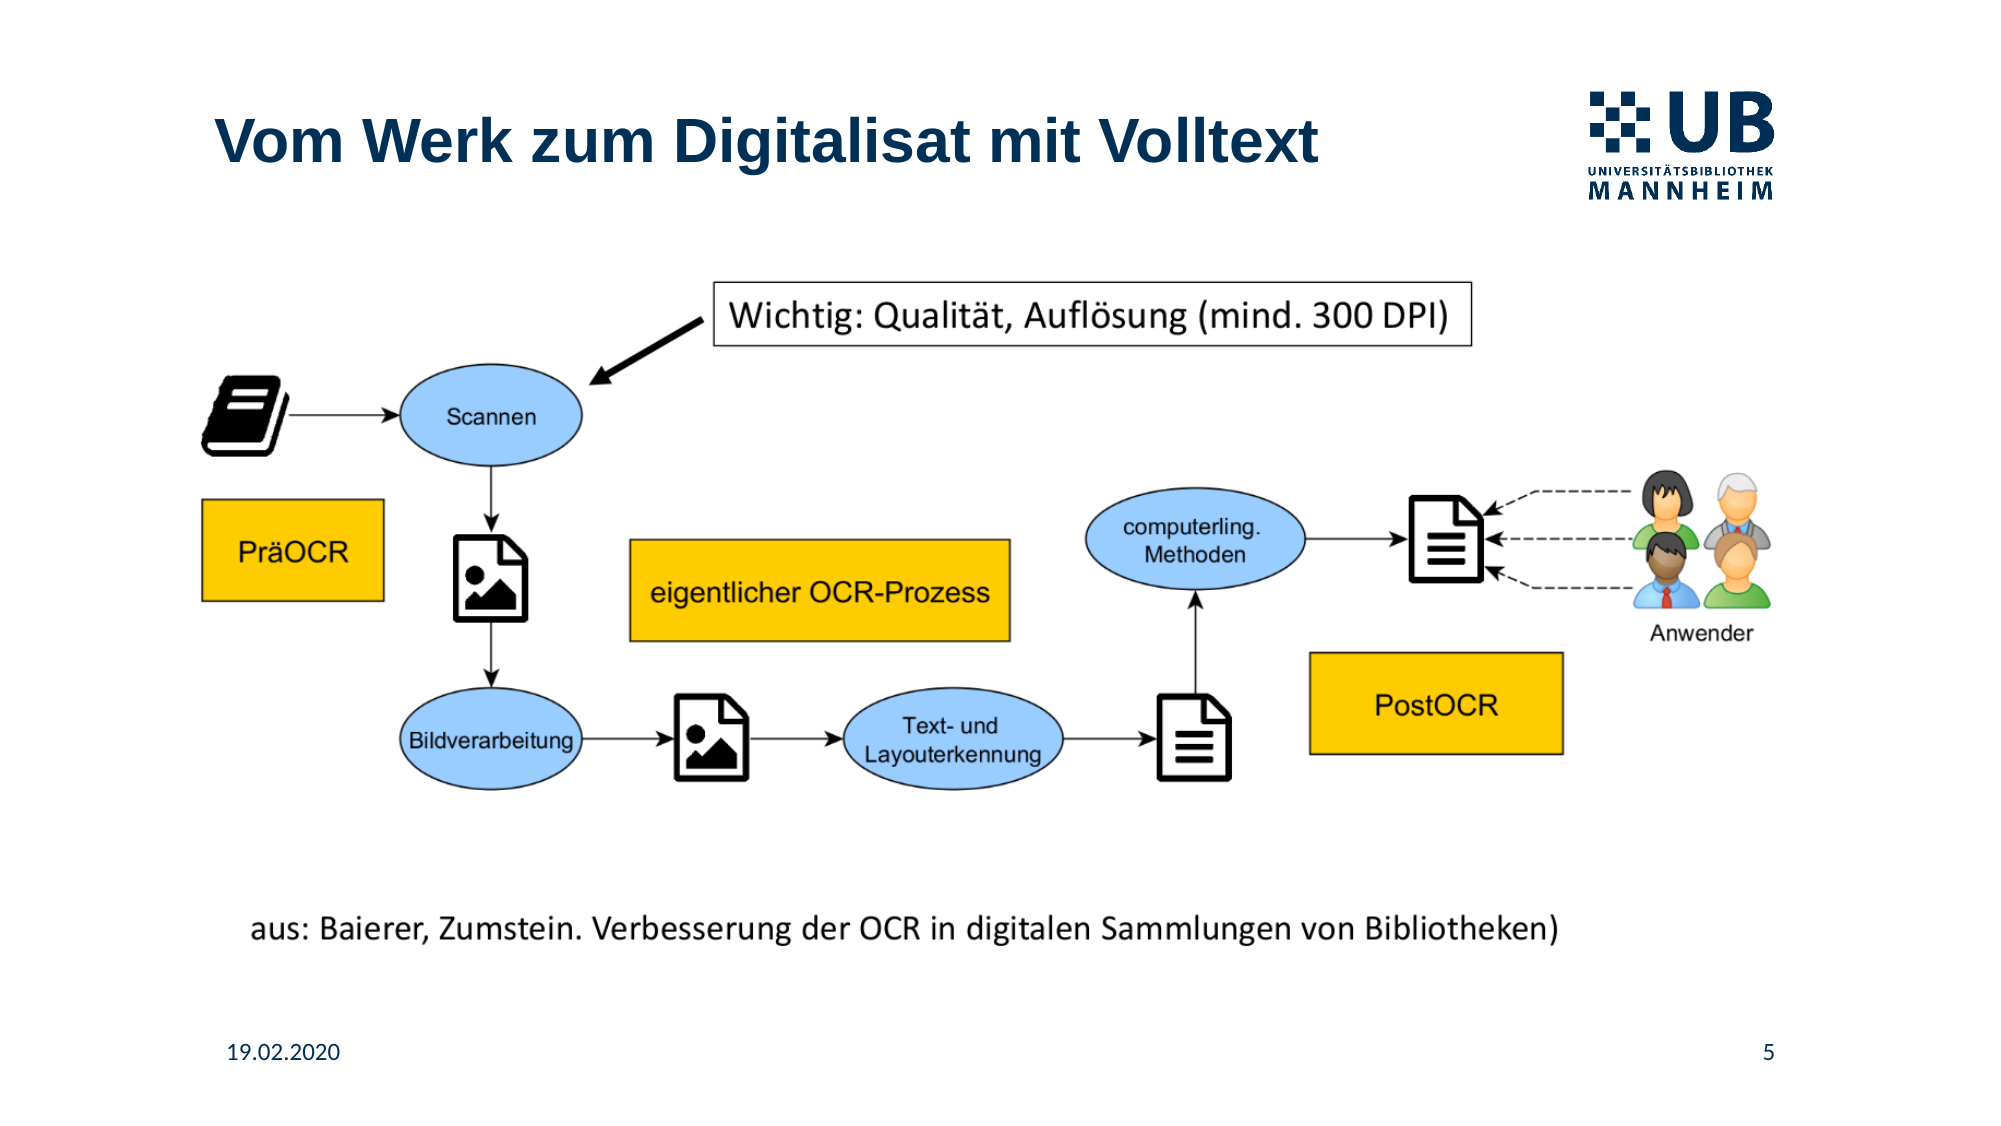

# Vom Werk zum Digitalisat mit Volltext
19.02.2020